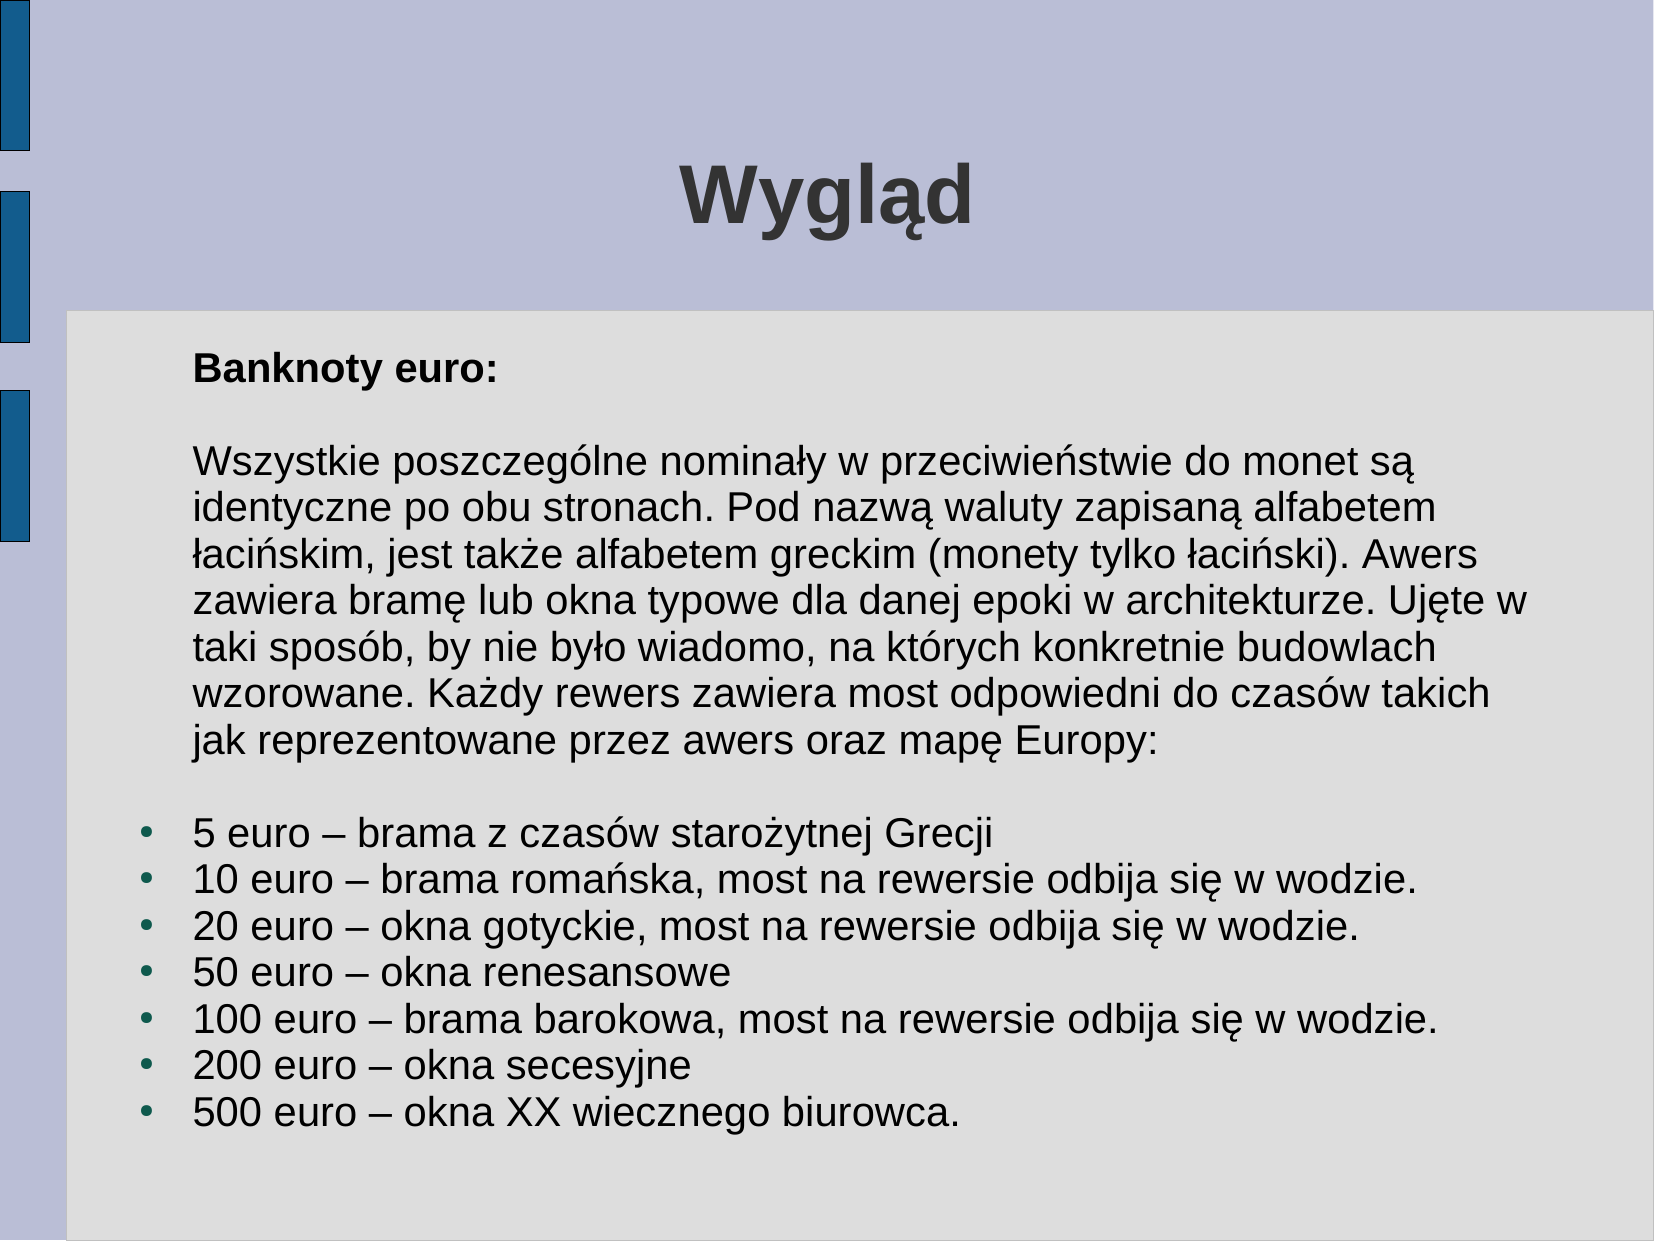

# Wygląd
Banknoty euro:
Wszystkie poszczególne nominały w przeciwieństwie do monet są identyczne po obu stronach. Pod nazwą waluty zapisaną alfabetem łacińskim, jest także alfabetem greckim (monety tylko łaciński). Awers zawiera bramę lub okna typowe dla danej epoki w architekturze. Ujęte w taki sposób, by nie było wiadomo, na których konkretnie budowlach wzorowane. Każdy rewers zawiera most odpowiedni do czasów takich jak reprezentowane przez awers oraz mapę Europy:
5 euro – brama z czasów starożytnej Grecji
10 euro – brama romańska, most na rewersie odbija się w wodzie.
20 euro – okna gotyckie, most na rewersie odbija się w wodzie.
50 euro – okna renesansowe
100 euro – brama barokowa, most na rewersie odbija się w wodzie.
200 euro – okna secesyjne
500 euro – okna XX wiecznego biurowca.